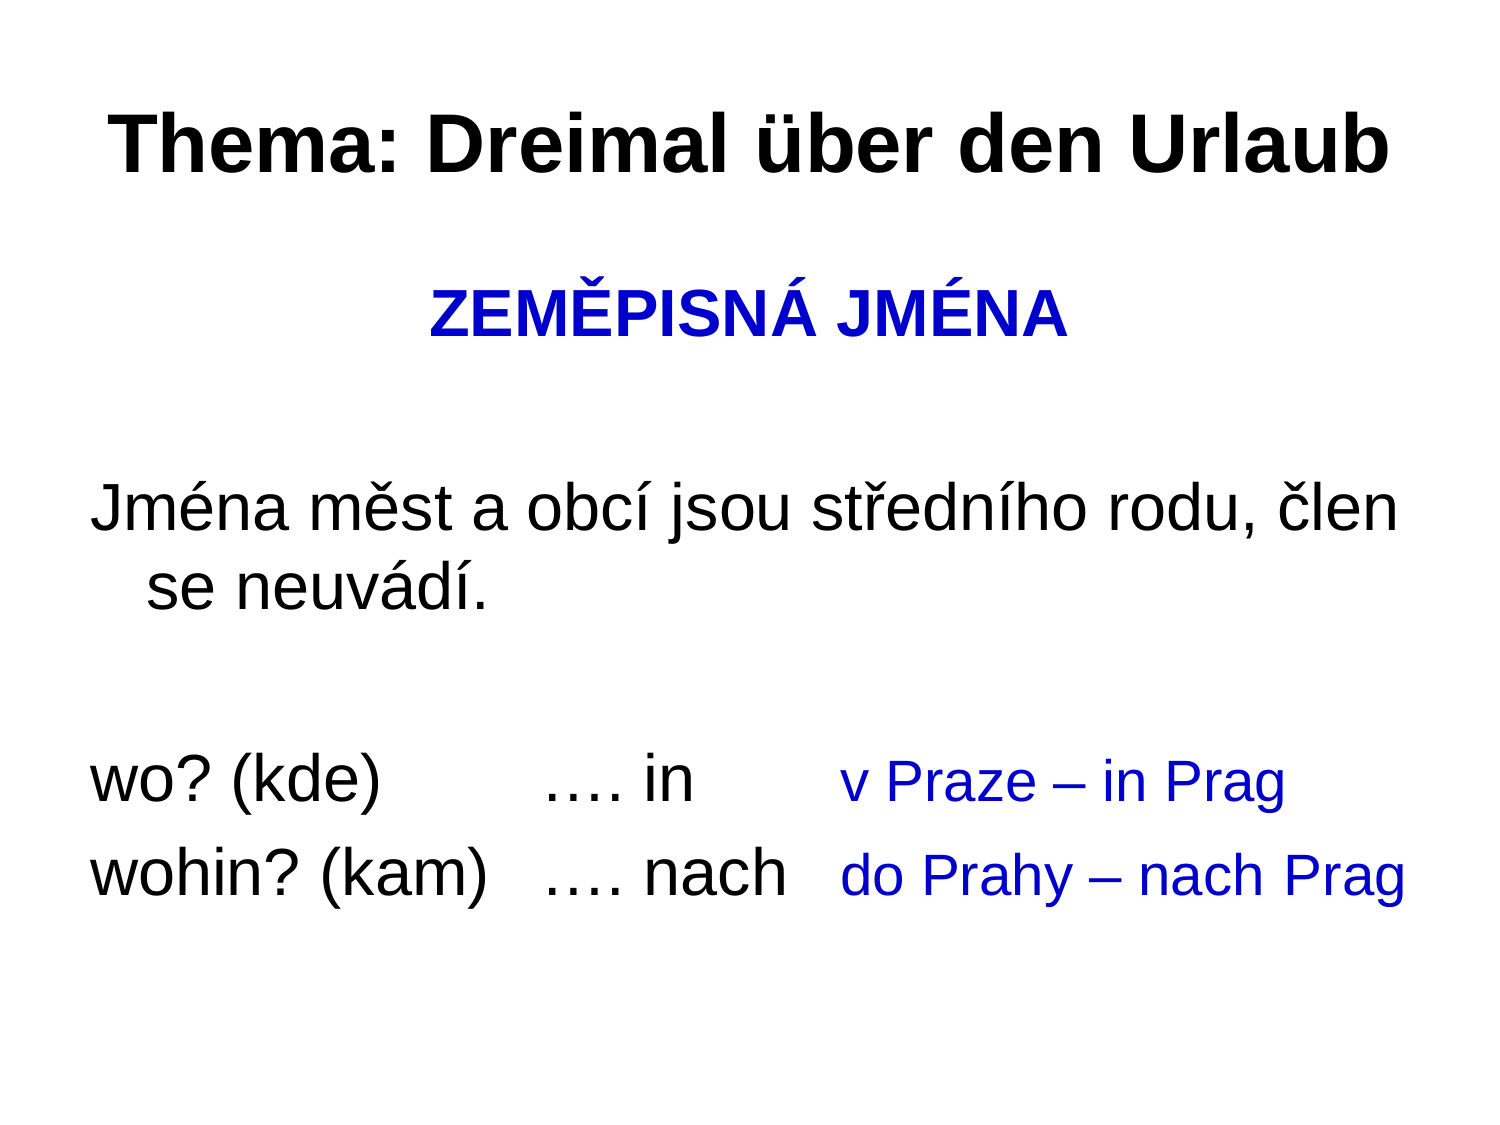

# Thema: Dreimal über den Urlaub
ZEMĚPISNÁ JMÉNA
Jména měst a obcí jsou středního rodu, člen se neuvádí.
wo? (kde)		…. in	v Praze – in Prag
wohin? (kam)	…. nach 	do Prahy – nach Prag